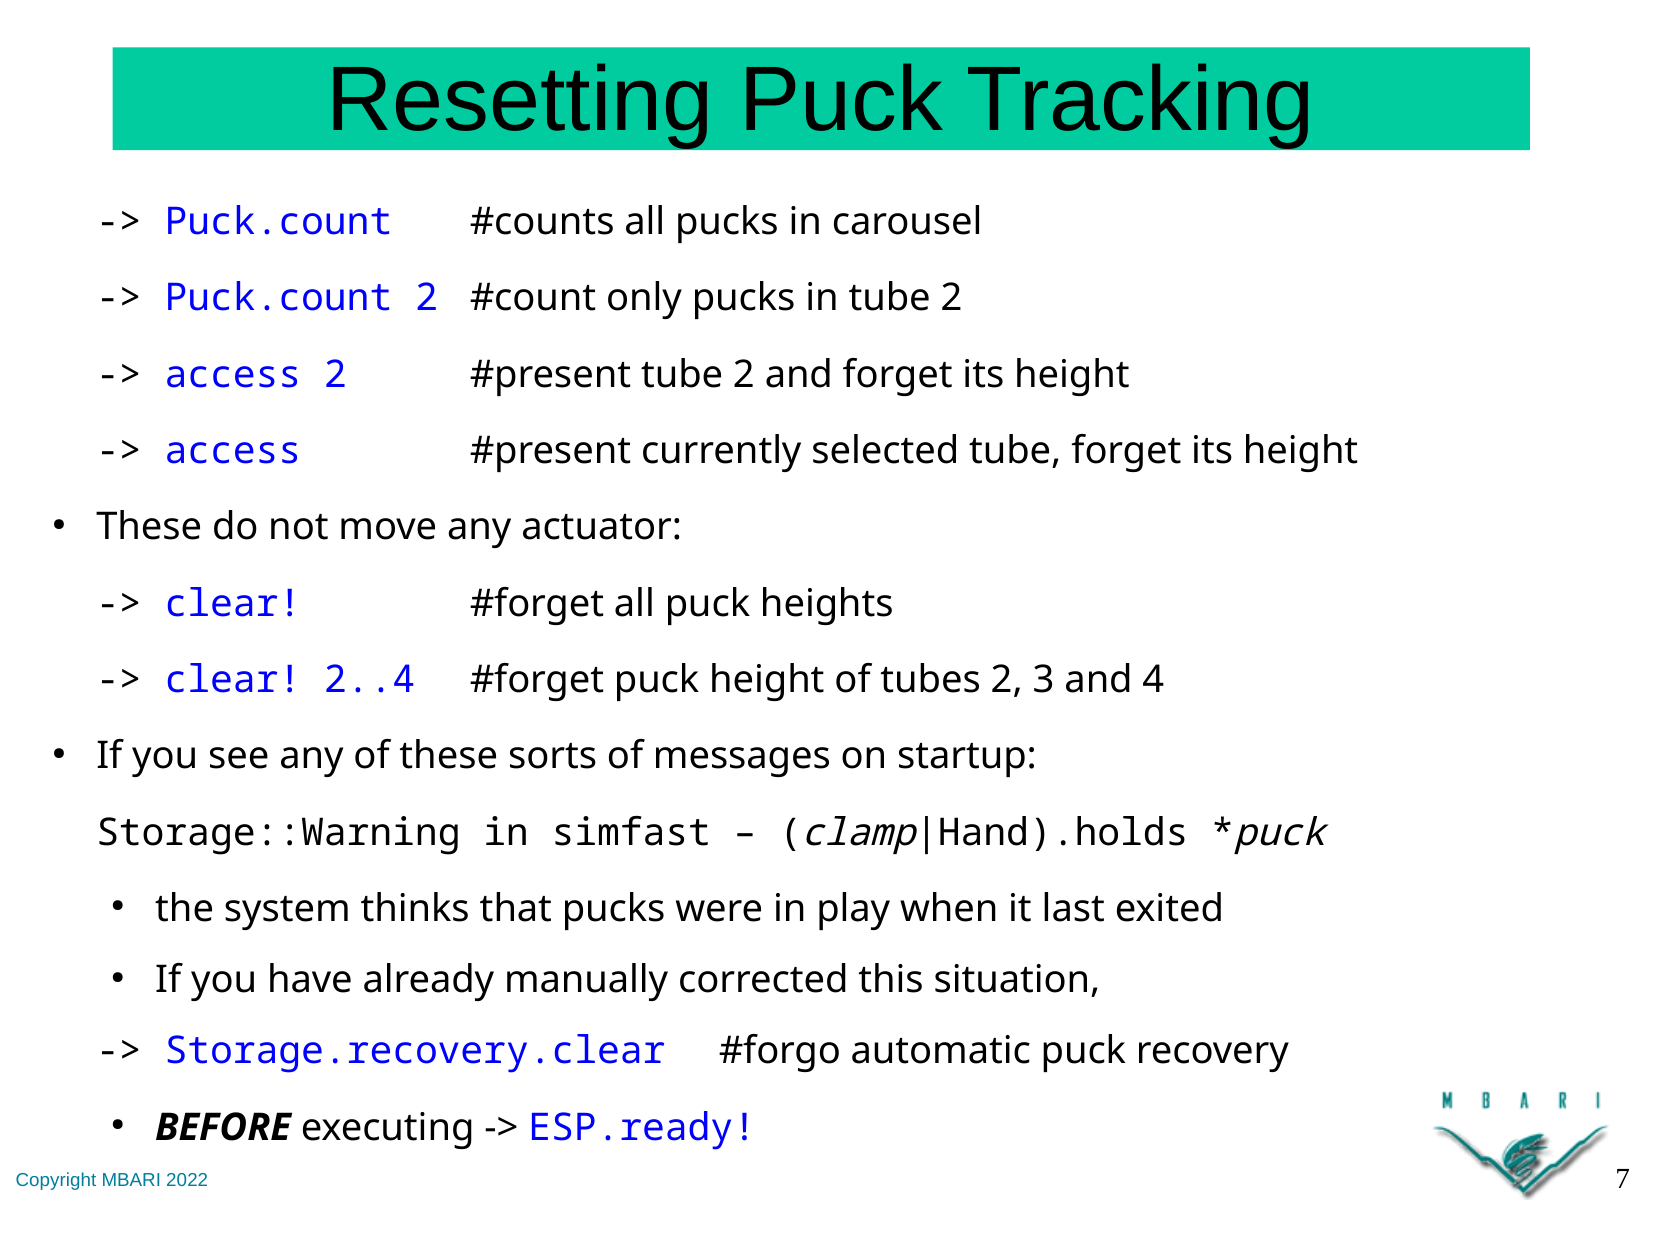

# Resetting Puck Tracking
-> Puck.count		 	#counts all pucks in carousel
-> Puck.count 2	#count only pucks in tube 2
-> access 2	 	#present tube 2 and forget its height
-> access	 	 	#present currently selected tube, forget its height
These do not move any actuator:
-> clear! 	#forget all puck heights
-> clear! 2..4	#forget puck height of tubes 2, 3 and 4
If you see any of these sorts of messages on startup:
Storage::Warning in simfast – (clamp|Hand).holds *puck
the system thinks that pucks were in play when it last exited
If you have already manually corrected this situation,
-> Storage.recovery.clear 	#forgo automatic puck recovery
BEFORE executing -> ESP.ready!